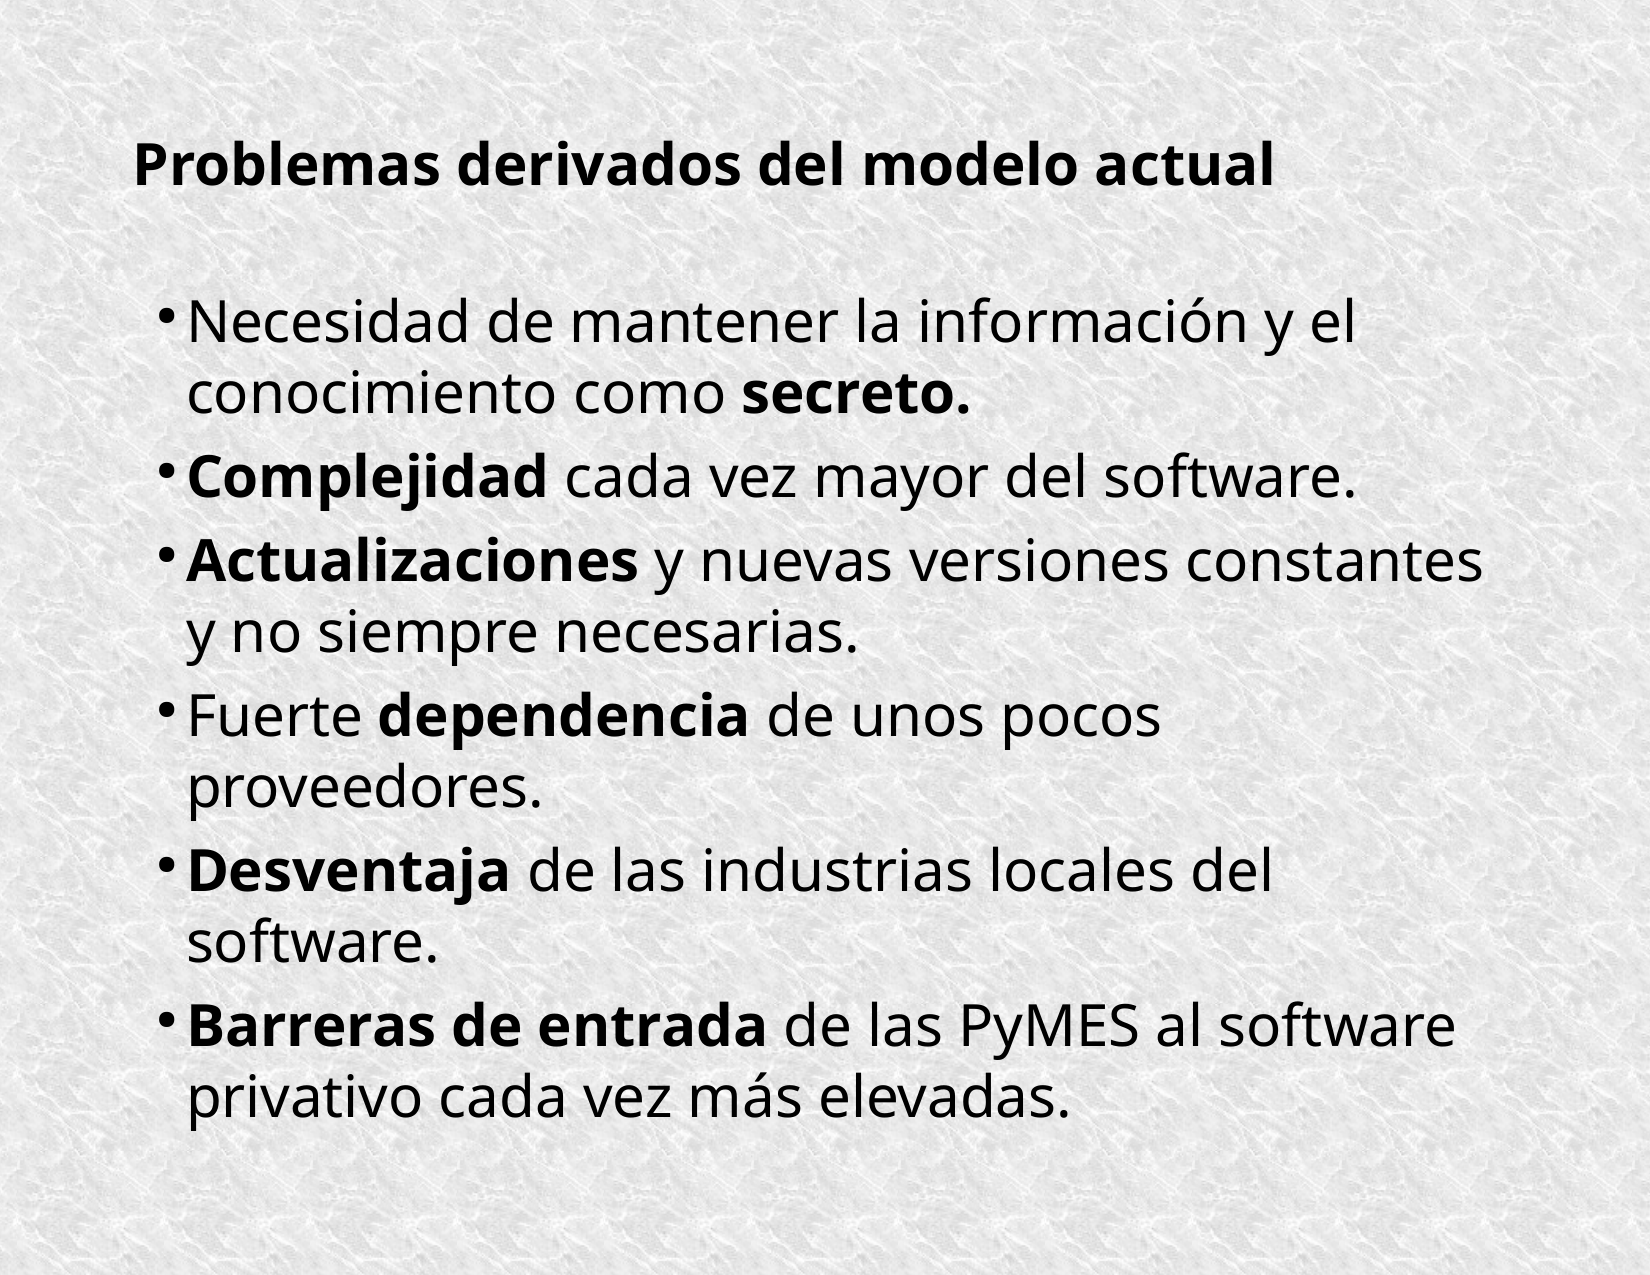

Problemas derivados del modelo actual
Necesidad de mantener la información y el conocimiento como secreto.
Complejidad cada vez mayor del software.
Actualizaciones y nuevas versiones constantes y no siempre necesarias.
Fuerte dependencia de unos pocos proveedores.
Desventaja de las industrias locales del software.
Barreras de entrada de las PyMES al software privativo cada vez más elevadas.